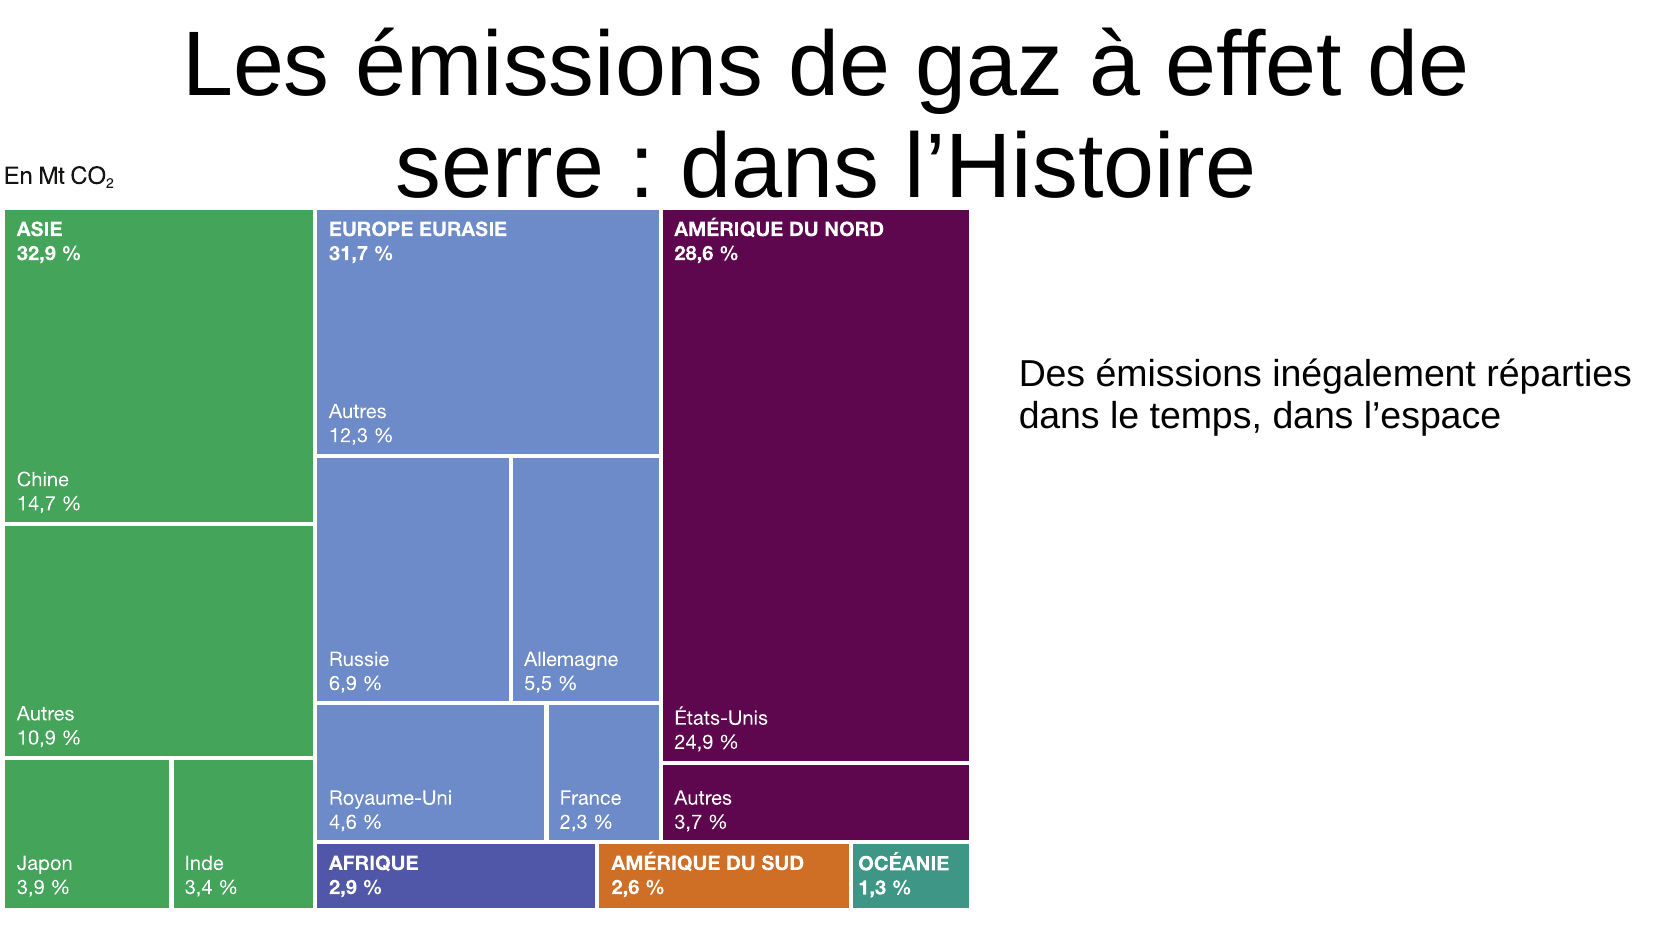

# Les émissions de gaz à effet de serre : dans l’Histoire
Des émissions inégalement réparties
dans le temps, dans l’espace